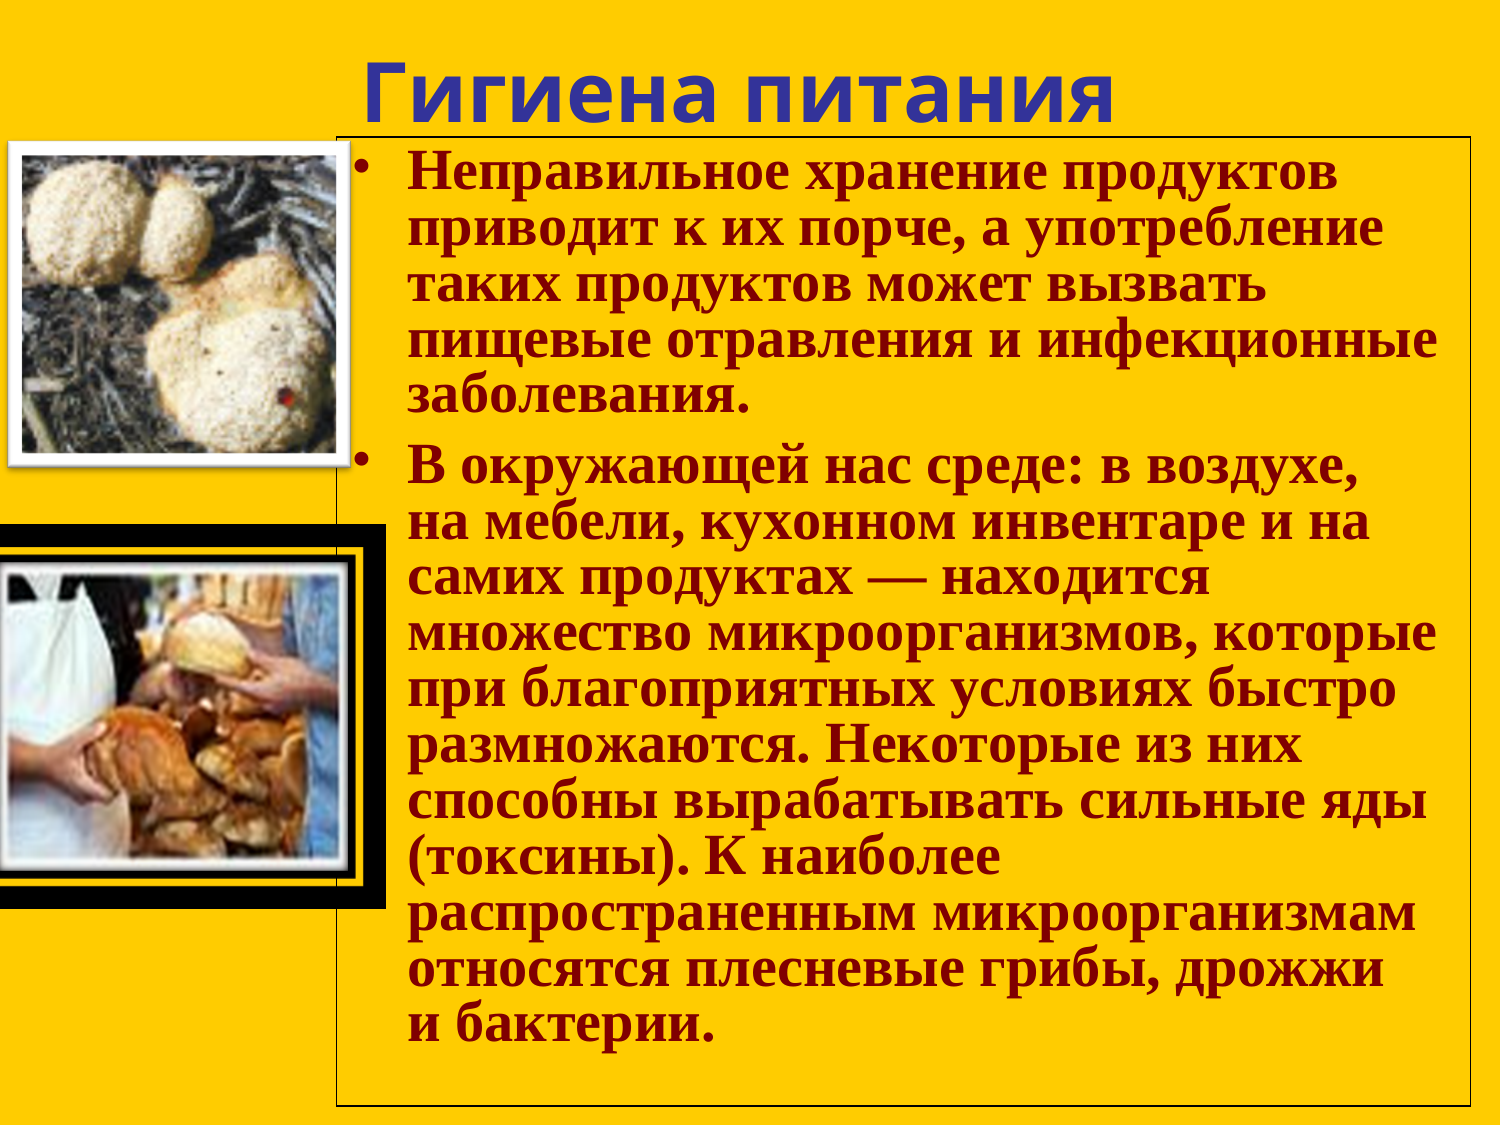

# Гигиена питания
Неправильное хранение продуктов приводит к их порче, а употребление таких продуктов может вызвать пищевые отравления и инфекционные заболевания.
В окружающей нас среде: в воздухе, на мебели, кухонном инвентаре и на самих продуктах — находится множество микроорганизмов, которые при благоприятных условиях быстро размножаются. Некоторые из них способны вырабатывать сильные яды (токсины). К наиболее распространенным микроорганизмам относятся плесневые грибы, дрожжи и бактерии.